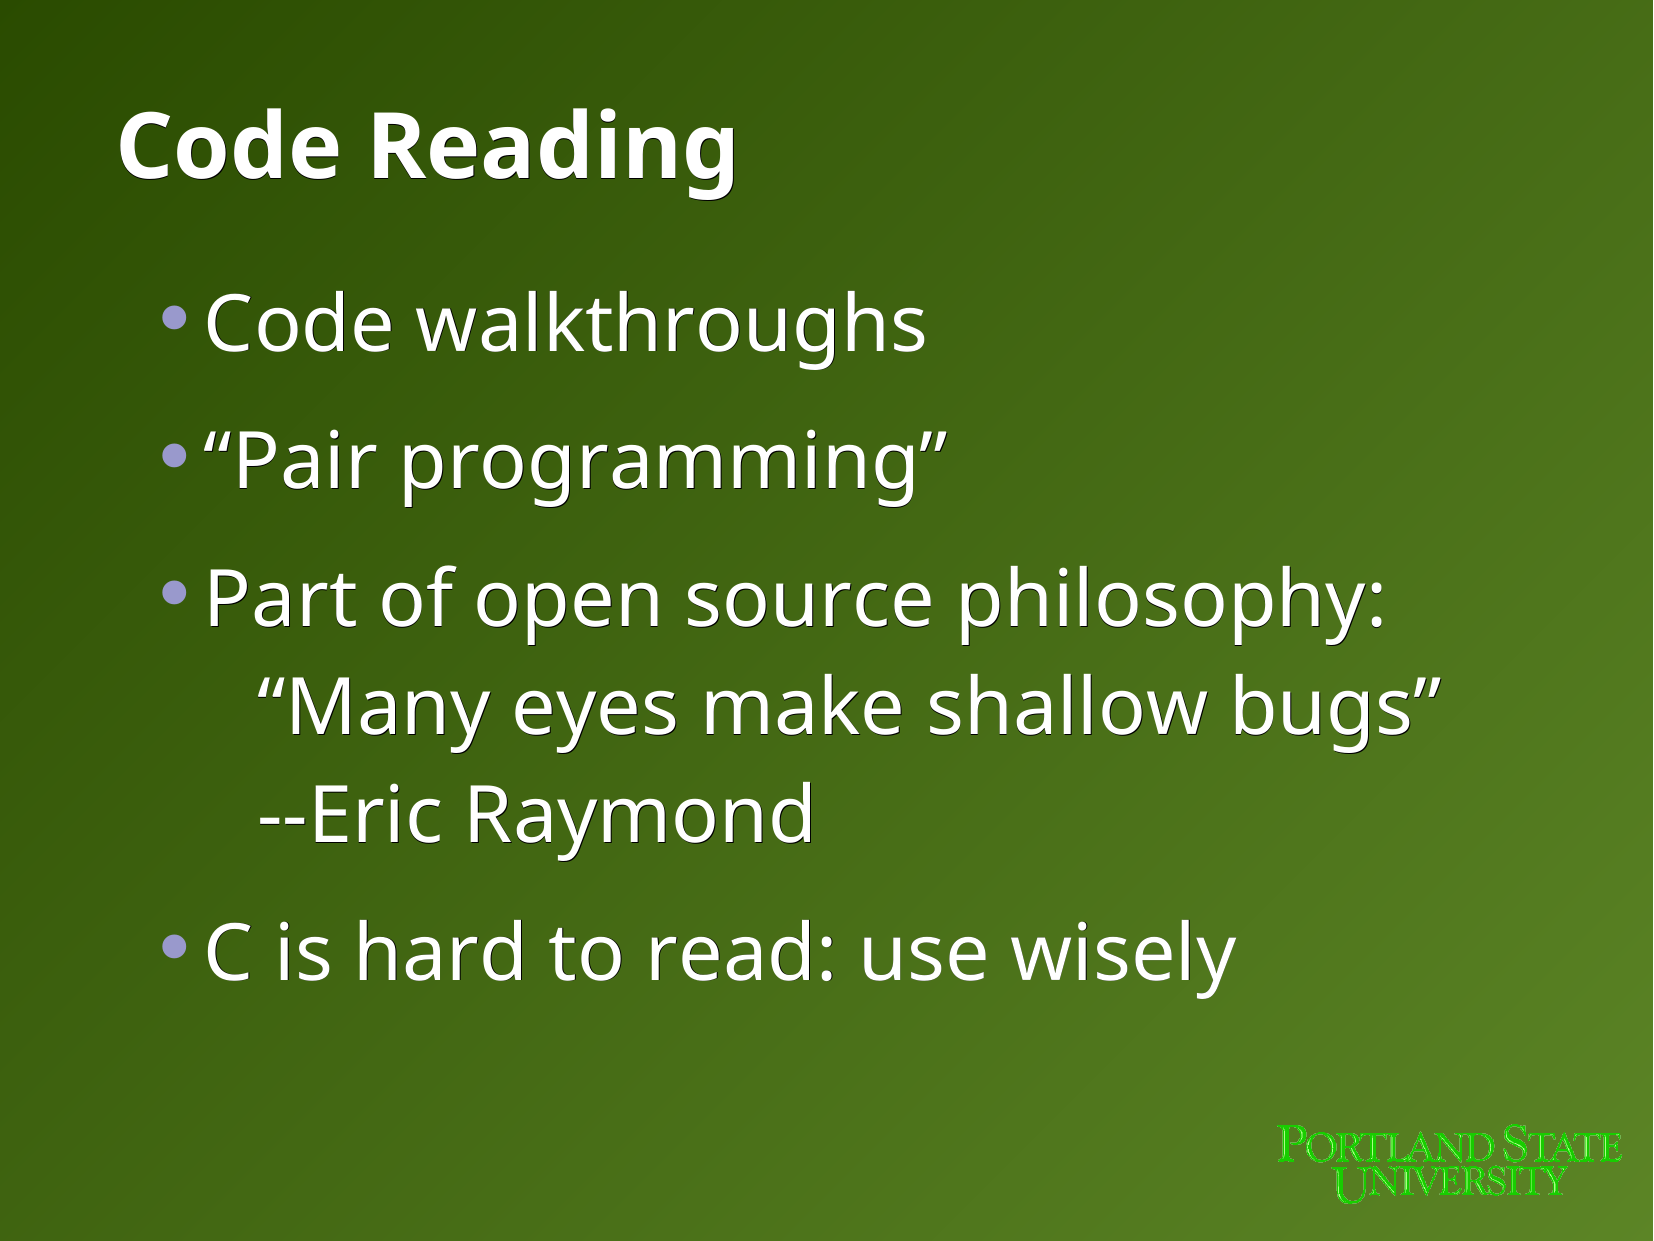

# Code Reading
Code walkthroughs
“Pair programming”
Part of open source philosophy:
“Many eyes make shallow bugs”
--Eric Raymond
C is hard to read: use wisely